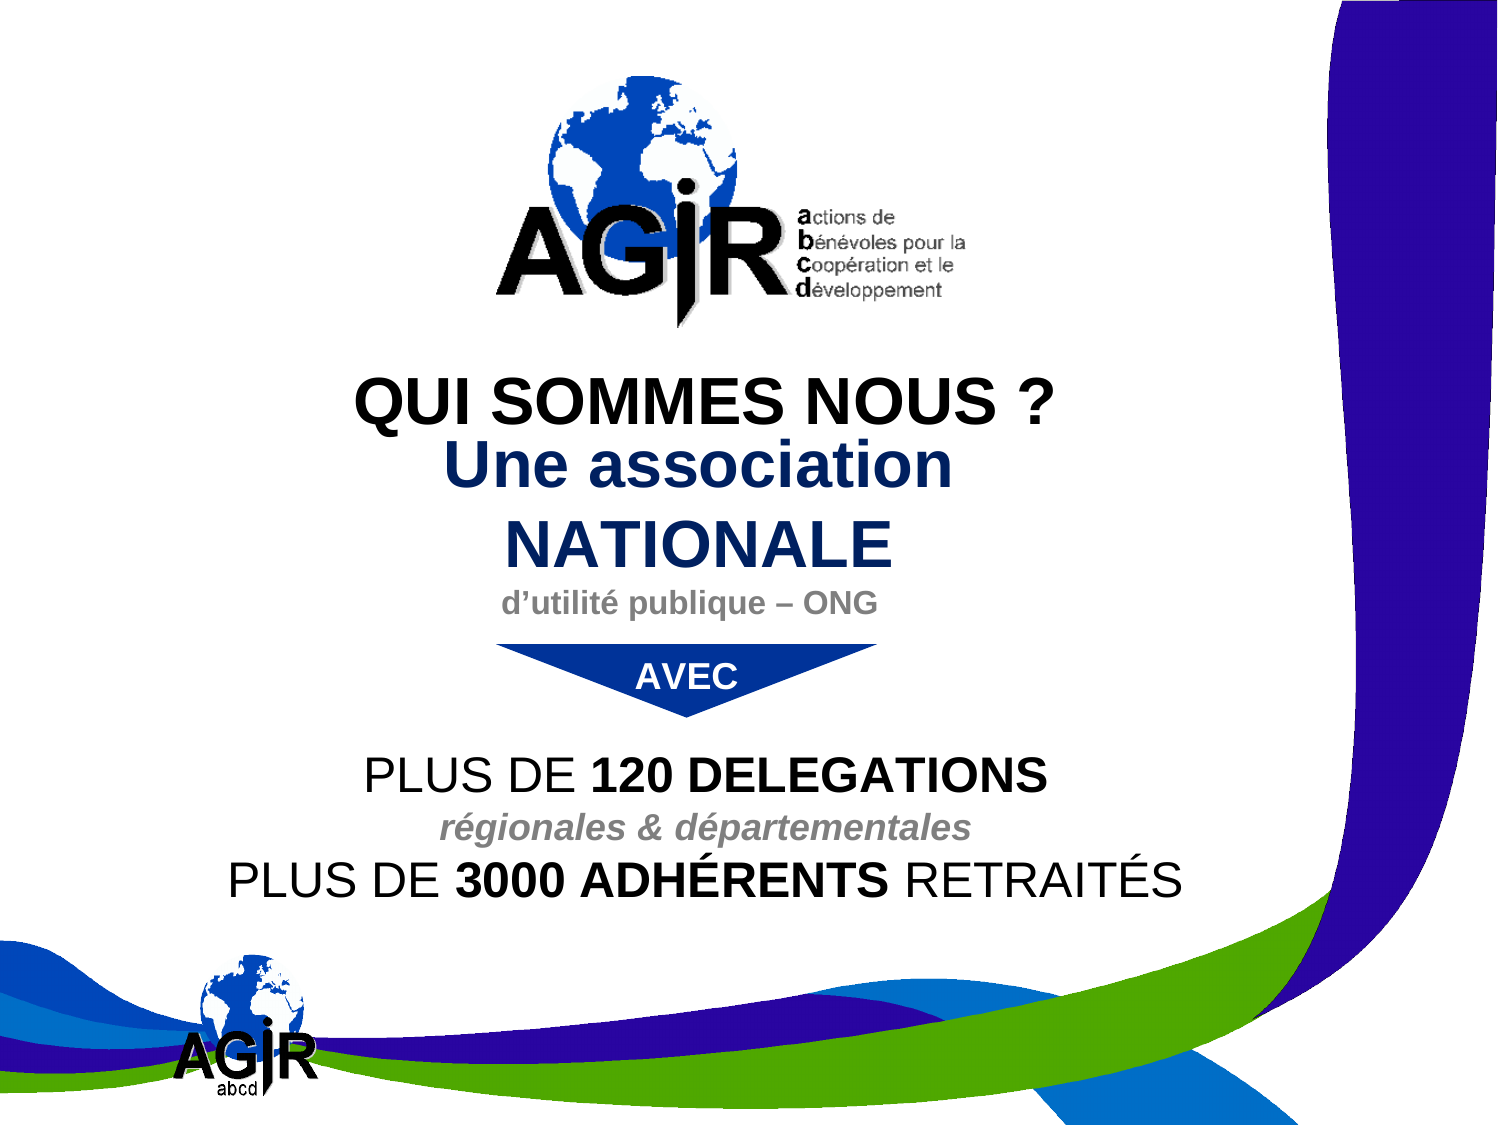

QUI SOMMES NOUS ?
Une association NATIONALE
d’utilité publique – ONG
AVEC
PLUS DE 120 DELEGATIONS
régionales & départementales
PLUS DE 3000 ADHÉRENTS RETRAITÉS